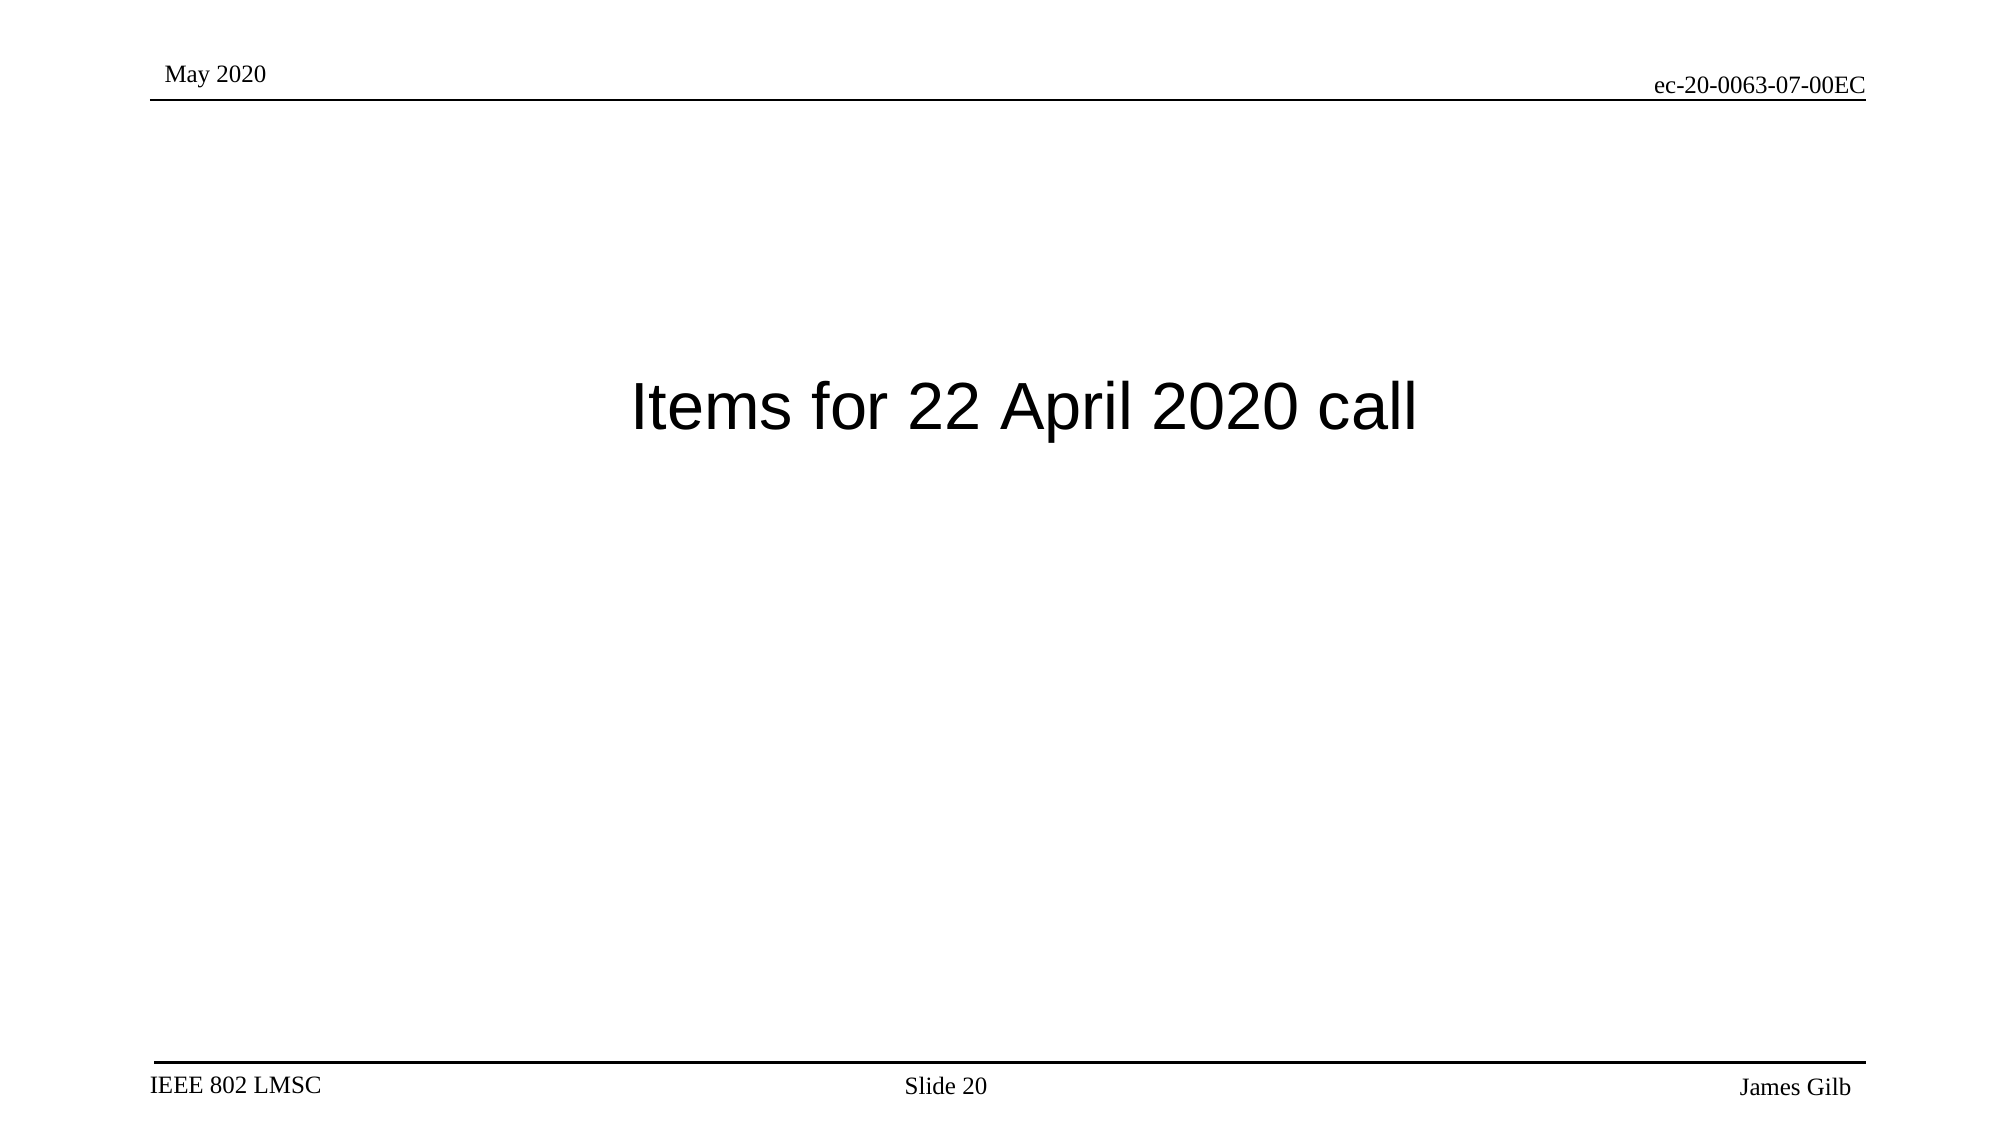

# Items for 22 April 2020 call
20